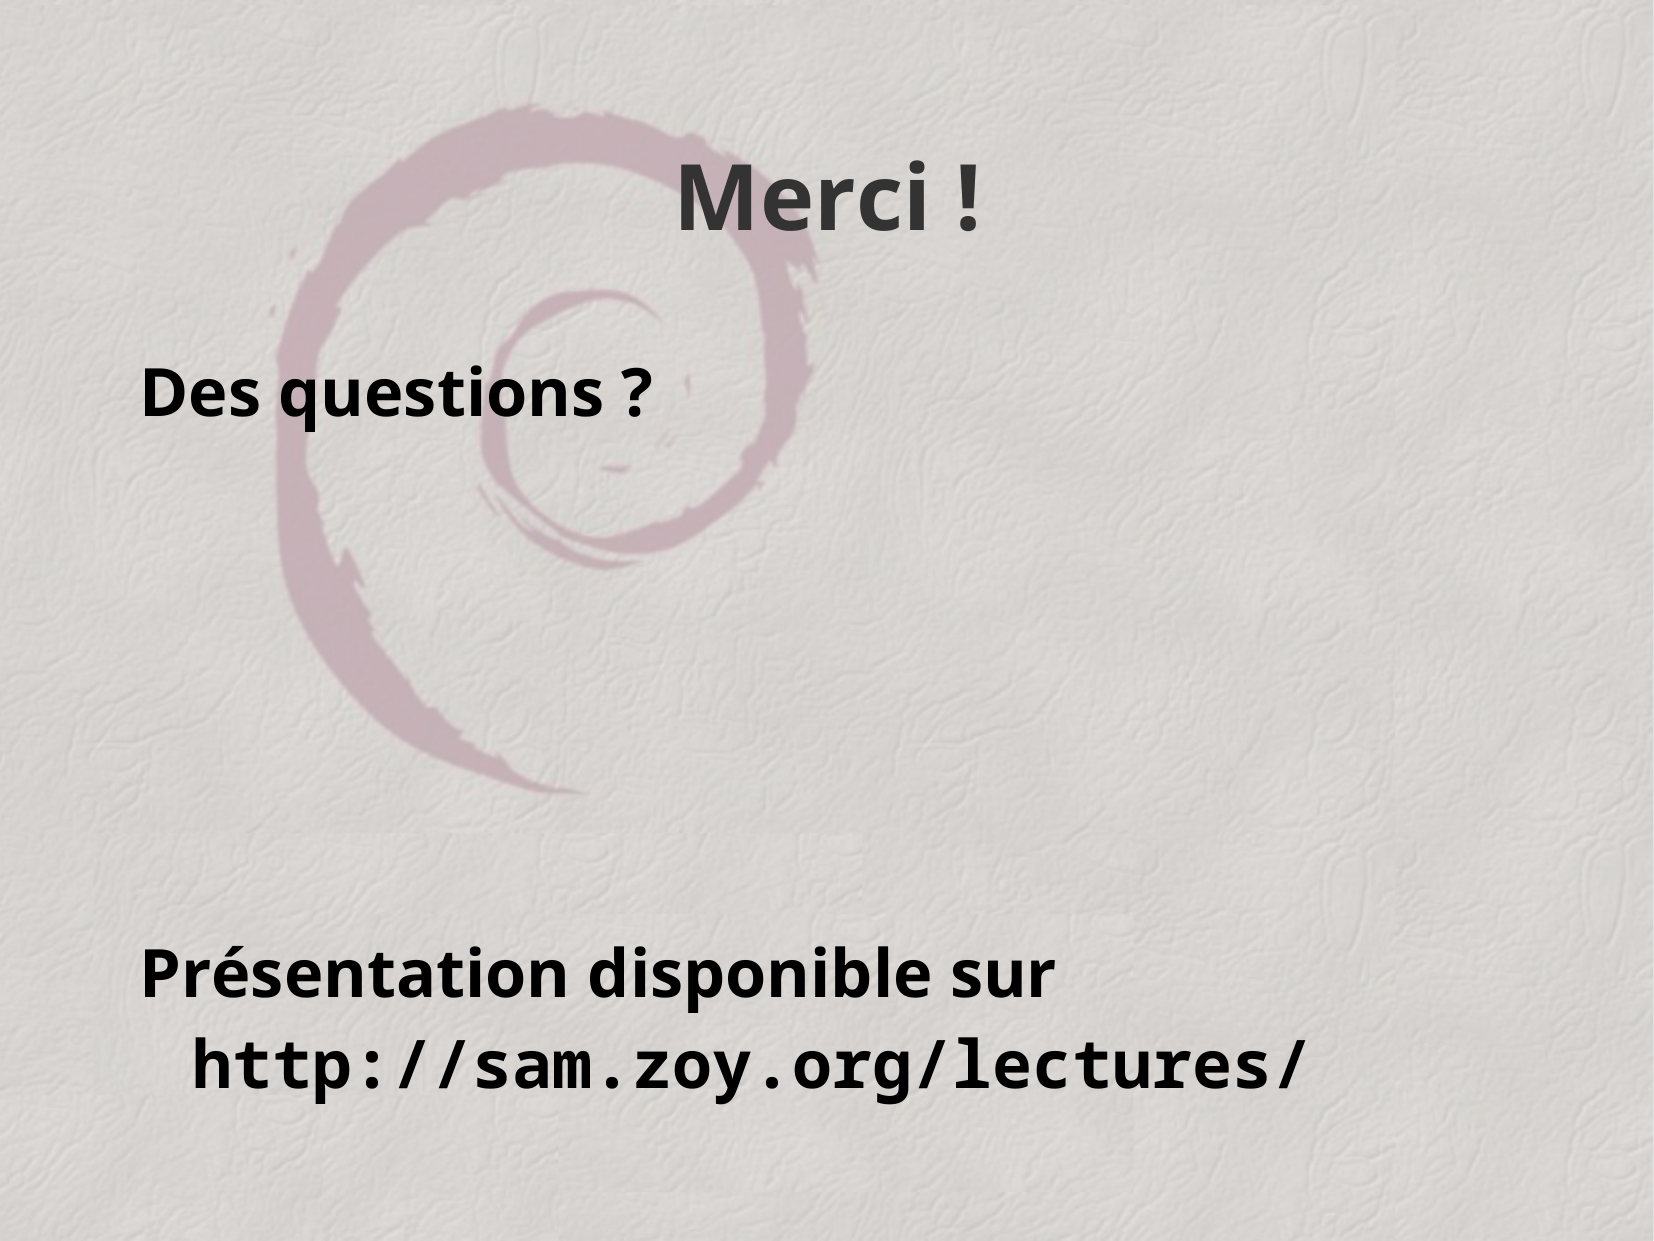

# Merci !
Des questions ?
Présentation disponible sur http://sam.zoy.org/lectures/